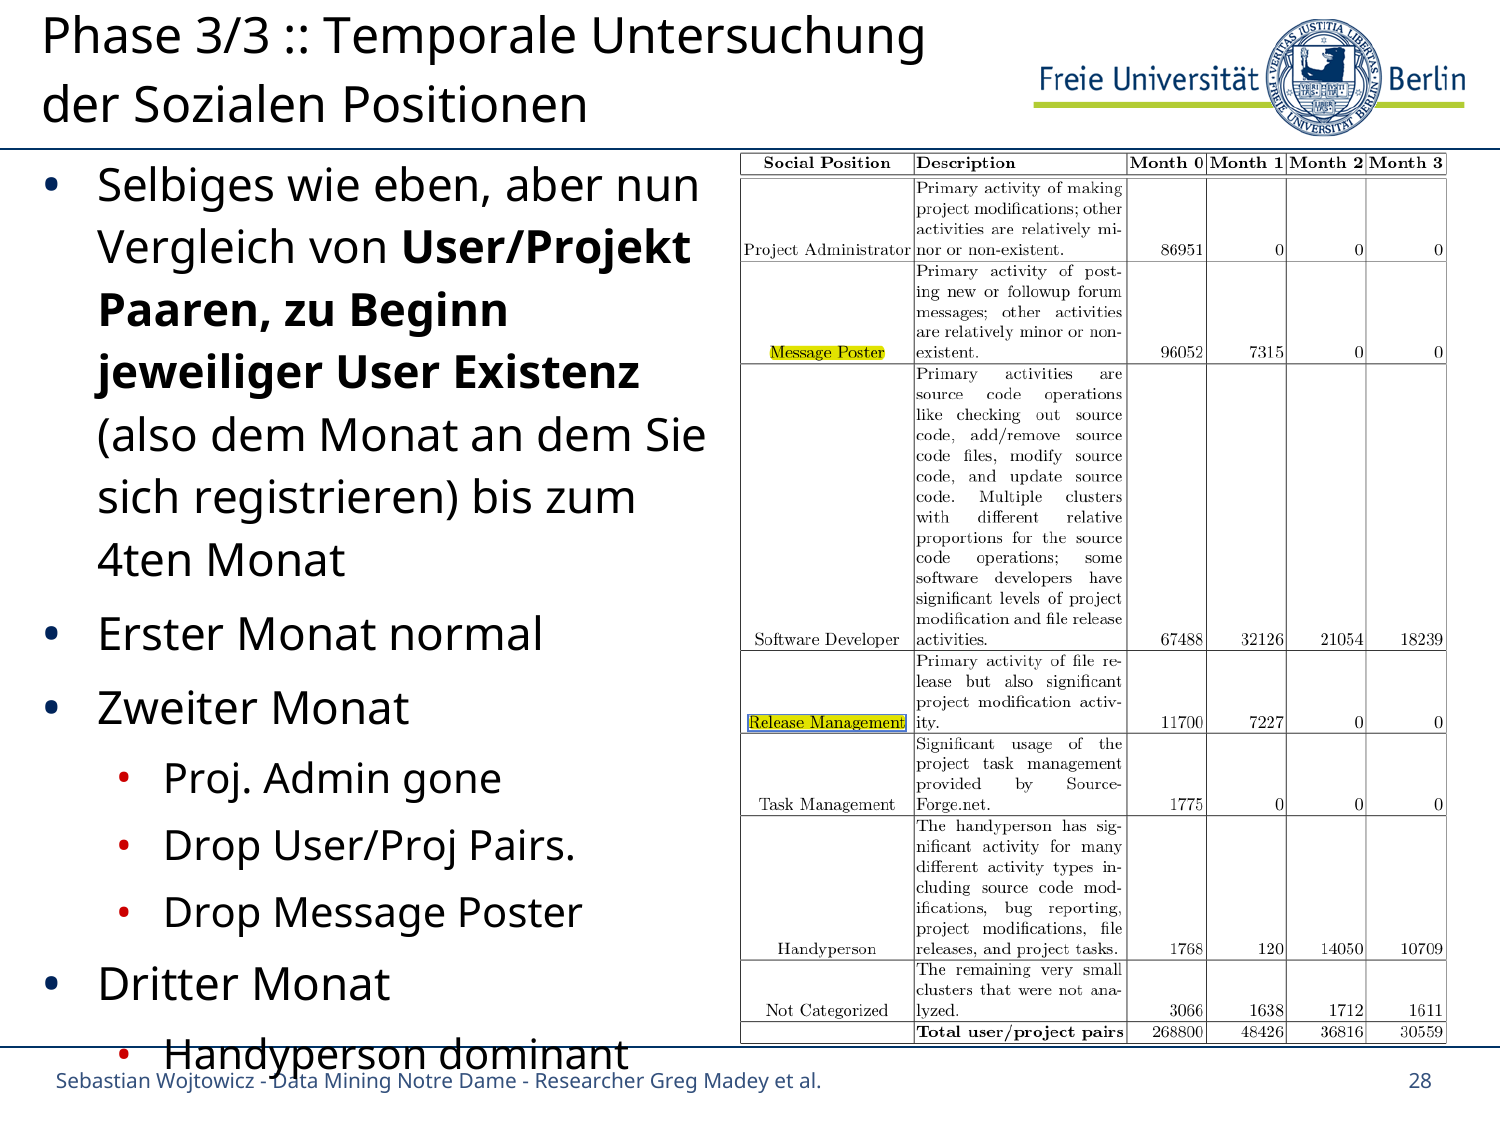

# Phase 3/3 :: Temporale Untersuchung der Sozialen Positionen
Selbiges wie eben, aber nun Vergleich von User/Projekt Paaren, zu Beginn jeweiliger User Existenz (also dem Monat an dem Sie sich registrieren) bis zum 4ten Monat
Erster Monat normal
Zweiter Monat
Proj. Admin gone
Drop User/Proj Pairs.
Drop Message Poster
Dritter Monat
Handyperson dominant
Sebastian Wojtowicz - Data Mining Notre Dame - Researcher Greg Madey et al.
28